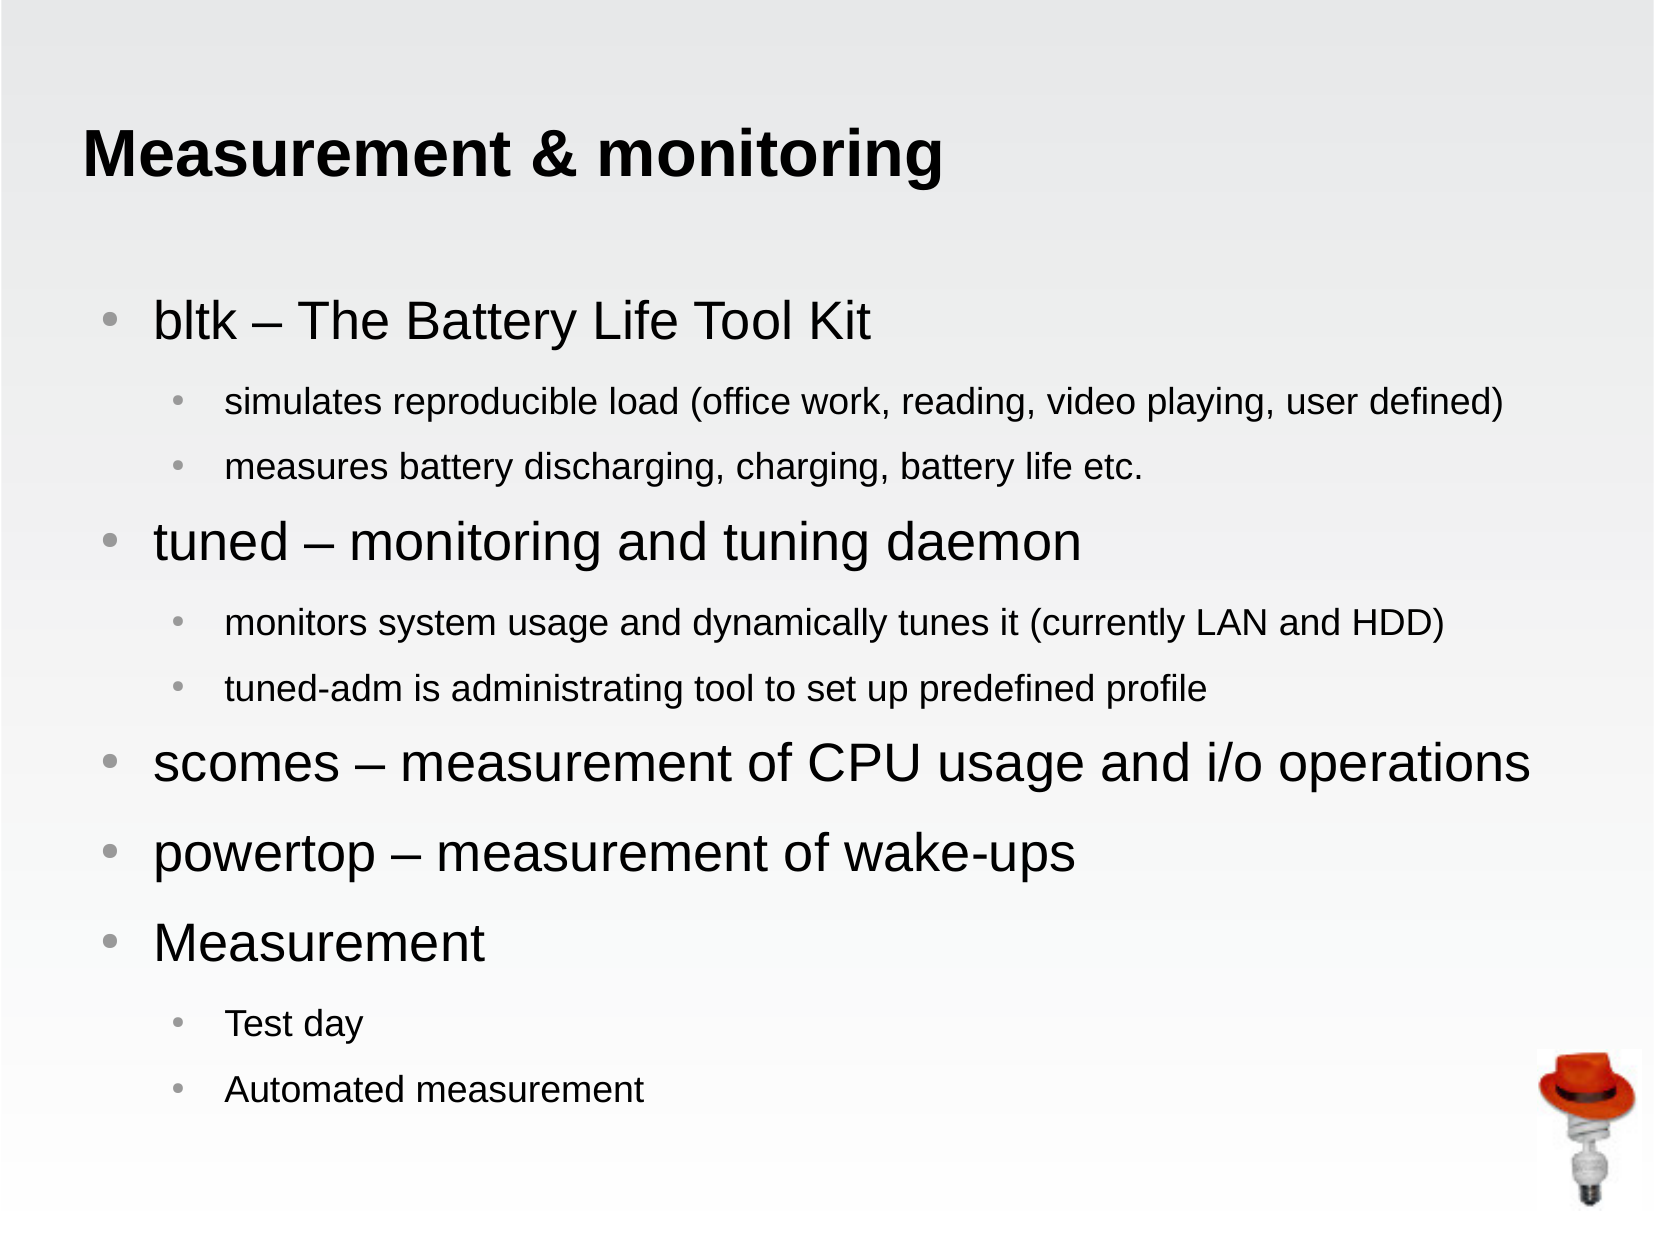

# Measurement & monitoring
bltk – The Battery Life Tool Kit
simulates reproducible load (office work, reading, video playing, user defined)
measures battery discharging, charging, battery life etc.
tuned – monitoring and tuning daemon
monitors system usage and dynamically tunes it (currently LAN and HDD)
tuned-adm is administrating tool to set up predefined profile
scomes – measurement of CPU usage and i/o operations
powertop – measurement of wake-ups
Measurement
Test day
Automated measurement